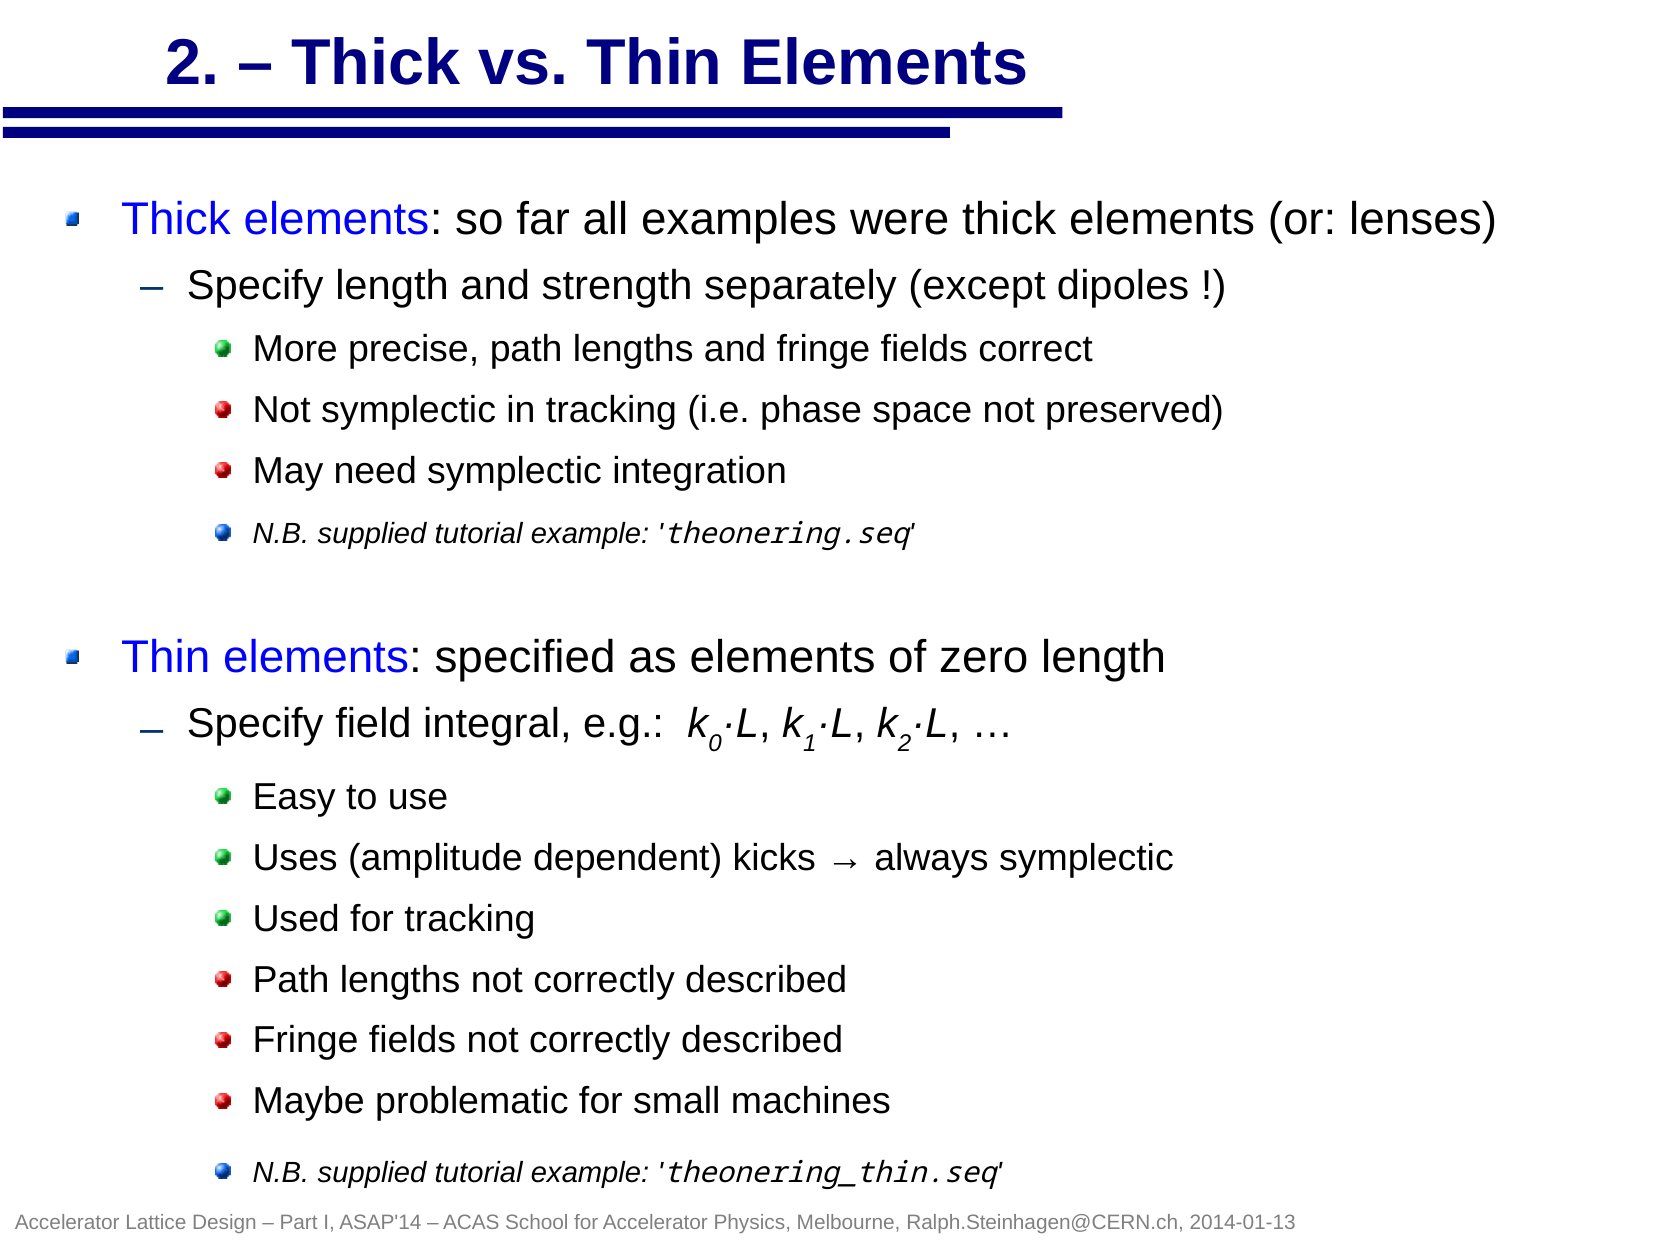

# 2. – Thick vs. Thin Elements
Thick elements: so far all examples were thick elements (or: lenses)
Specify length and strength separately (except dipoles !)
More precise, path lengths and fringe fields correct
Not symplectic in tracking (i.e. phase space not preserved)
May need symplectic integration
N.B. supplied tutorial example: 'theonering.seq'
Thin elements: specified as elements of zero length
Specify field integral, e.g.: k0·L, k1·L, k2·L, …
Easy to use
Uses (amplitude dependent) kicks → always symplectic
Used for tracking
Path lengths not correctly described
Fringe fields not correctly described
Maybe problematic for small machines
N.B. supplied tutorial example: 'theonering_thin.seq'